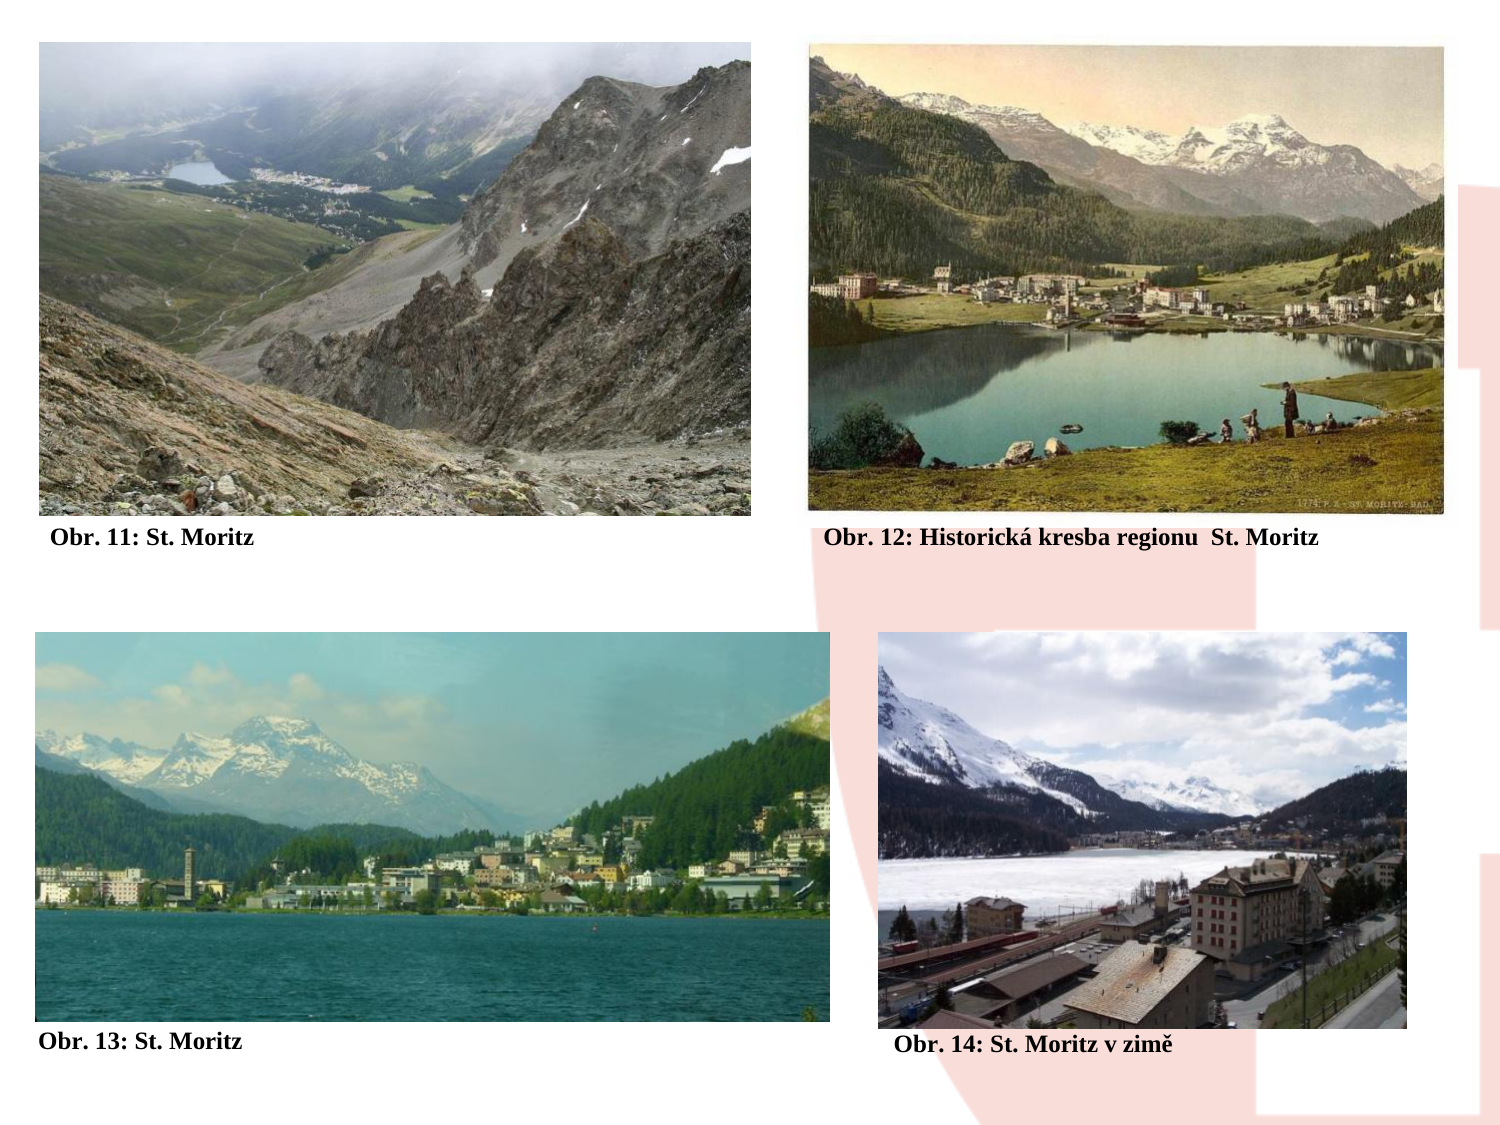

Obr. 11: St. Moritz
Obr. 12: Historická kresba regionu St. Moritz
Obr. 13: St. Moritz
Obr. 14: St. Moritz v zimě